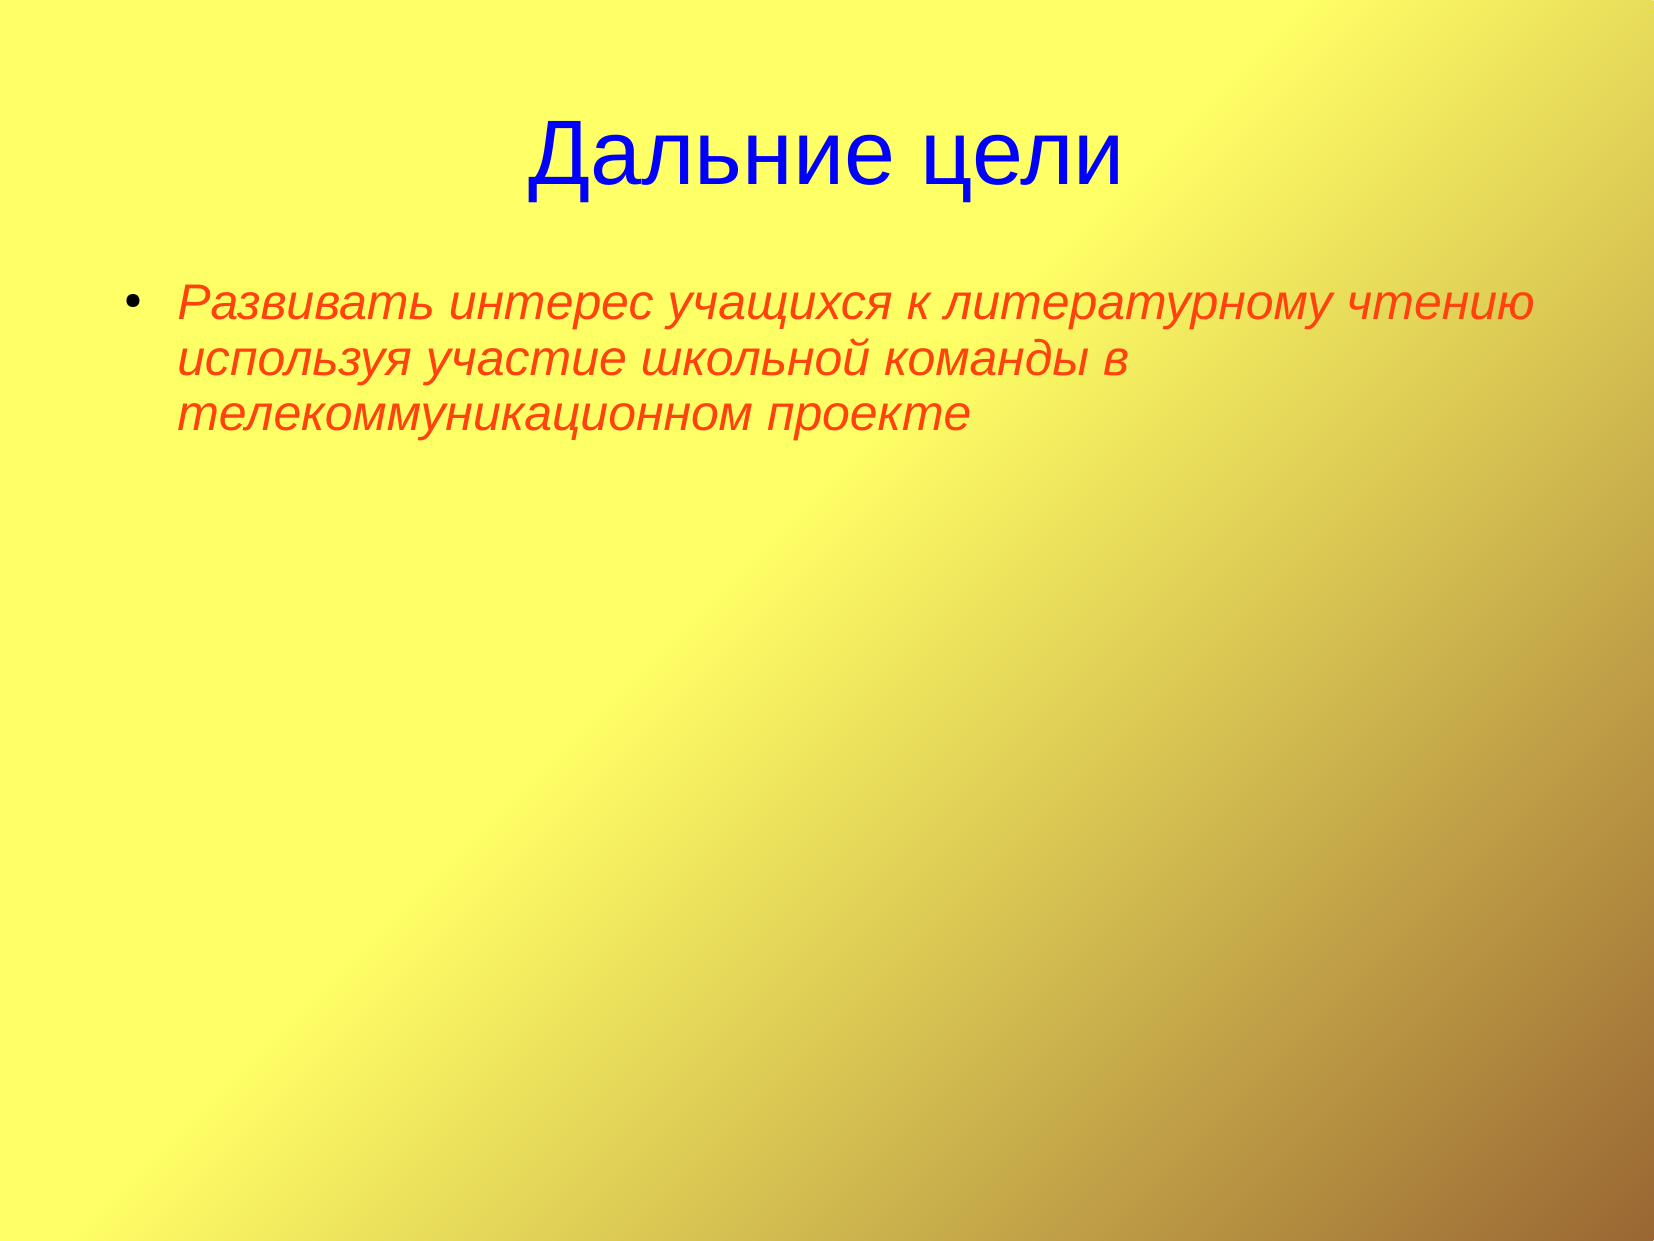

# Дальние цели
Развивать интерес учащихся к литературному чтению используя участие школьной команды в телекоммуникационном проекте